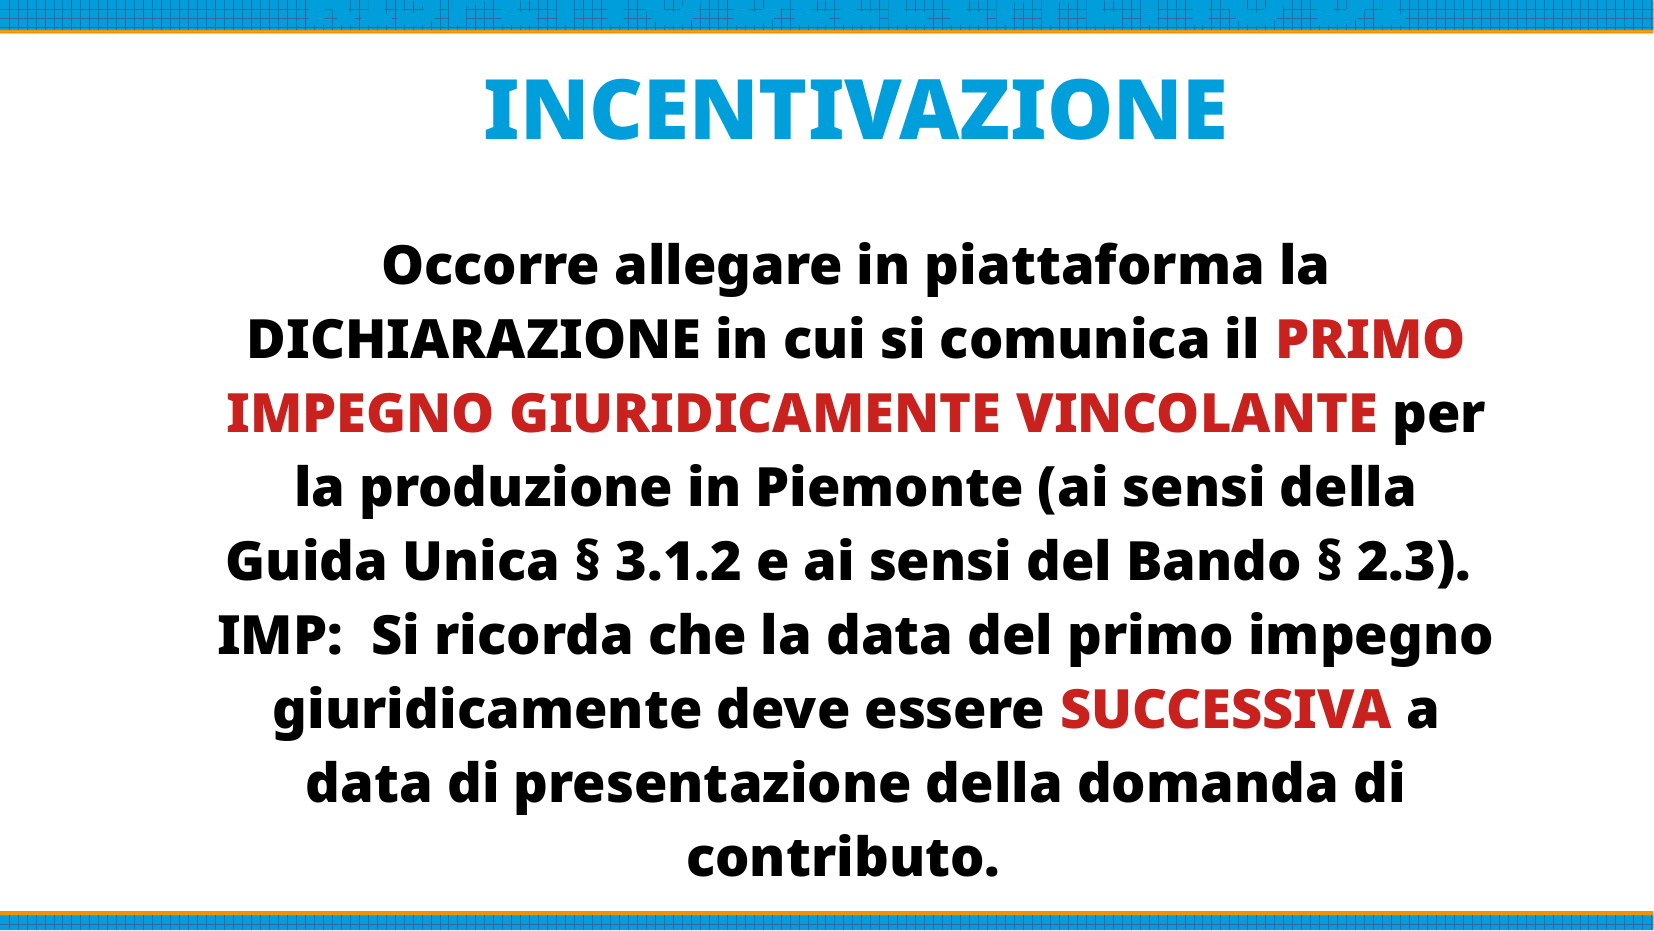

# RISPETTO DELL’EFFETTO DI INCENTIVAZIONE
Occorre allegare in piattaforma la DICHIARAZIONE in cui si comunica il PRIMO IMPEGNO GIURIDICAMENTE VINCOLANTE per la produzione in Piemonte (ai sensi della Guida Unica § 3.1.2 e ai sensi del Bando § 2.3).
IMP: Si ricorda che la data del primo impegno giuridicamente deve essere SUCCESSIVA a data di presentazione della domanda di contributo.